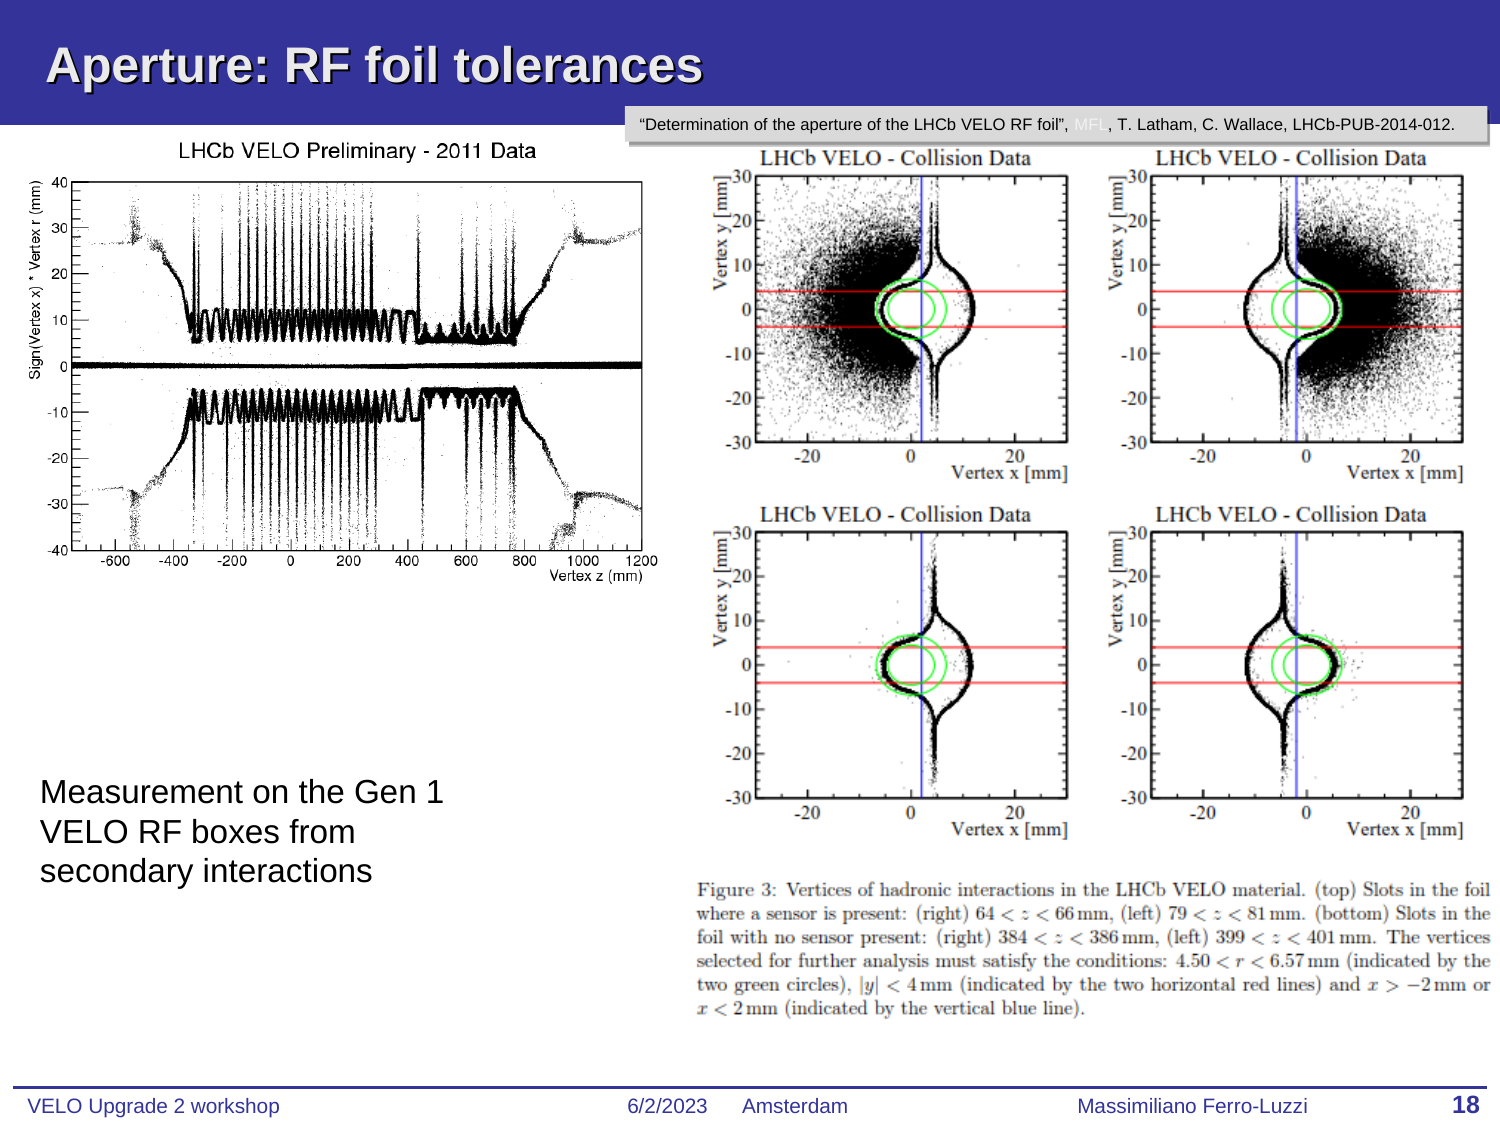

# Aperture: RF foil tolerances
“Determination of the aperture of the LHCb VELO RF foil”, MFL, T. Latham, C. Wallace, LHCb-PUB-2014-012.
Measurement on the Gen 1 VELO RF boxes from secondary interactions